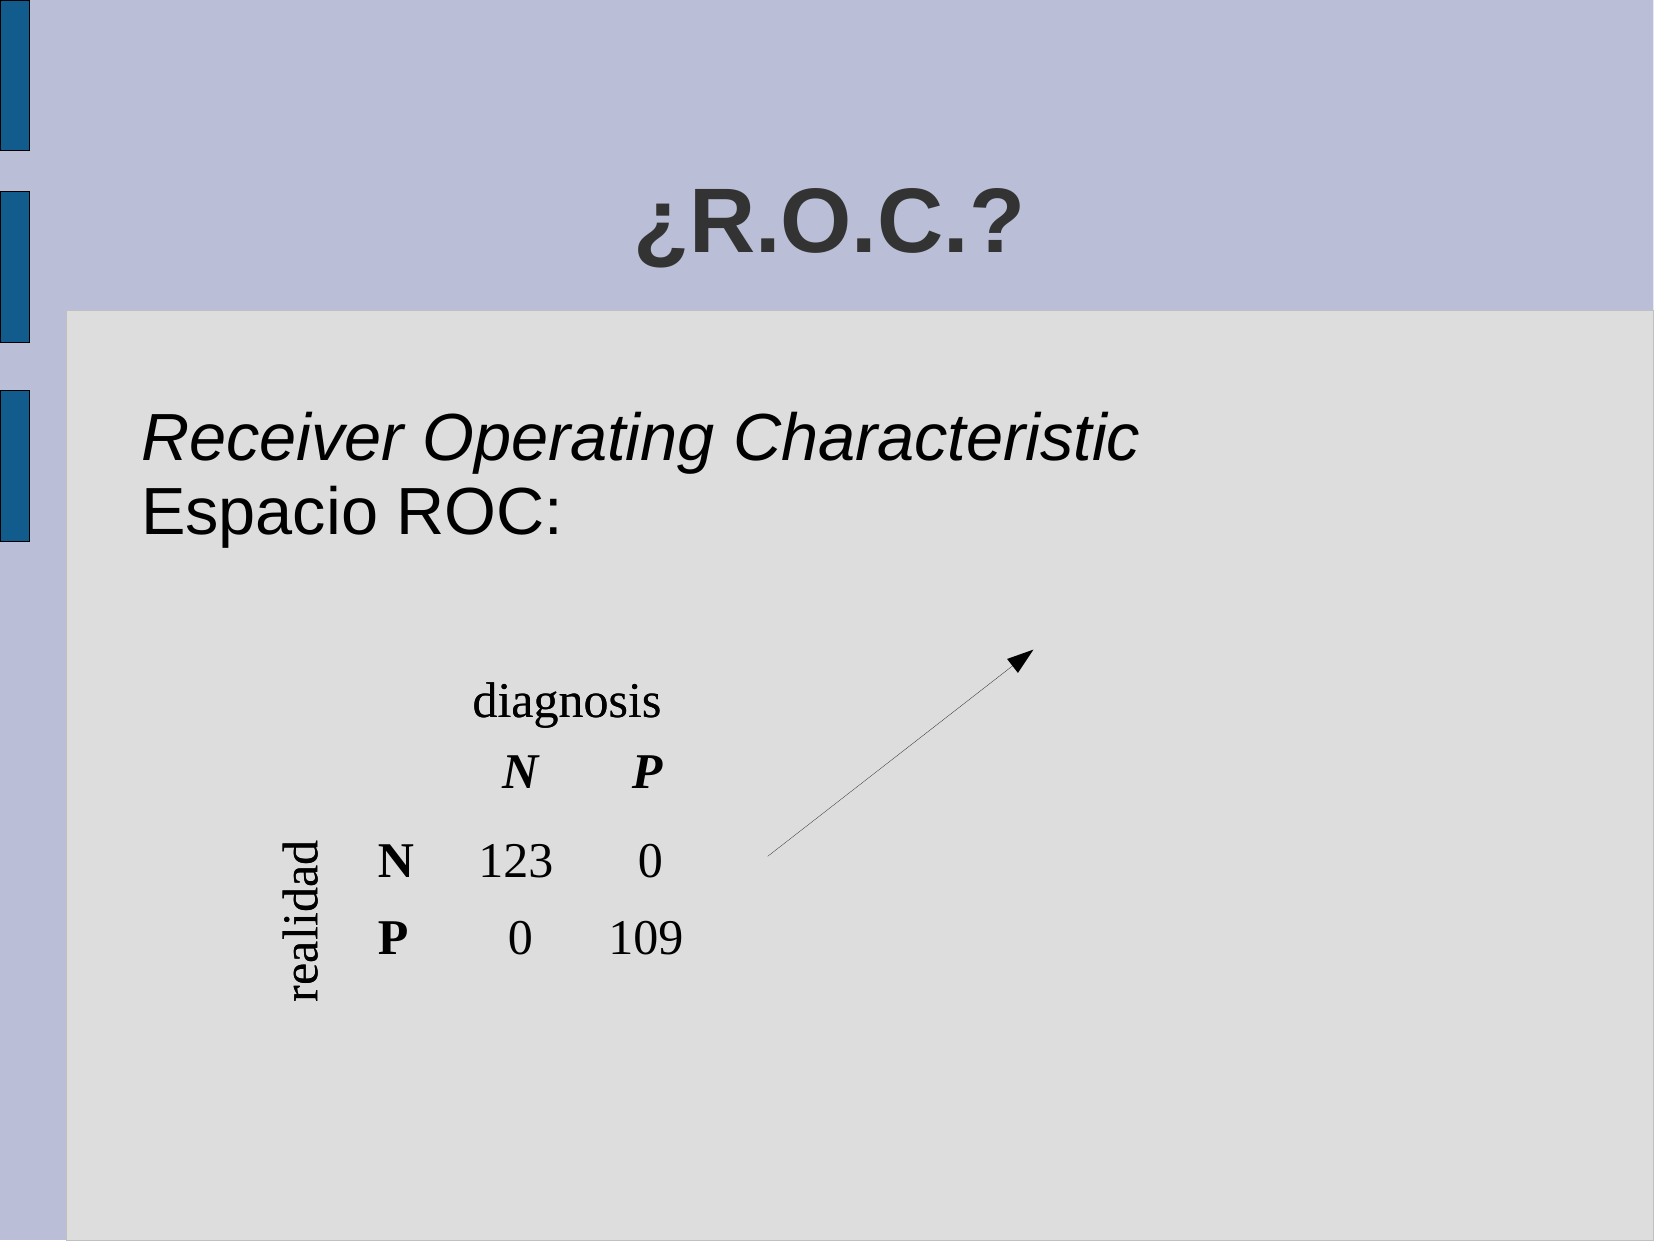

# ¿R.O.C.?
Receiver Operating Characteristic
Espacio ROC:
diagnosis
diagnosis
N
P
realidad
realidad
123
N
0
0
P
109